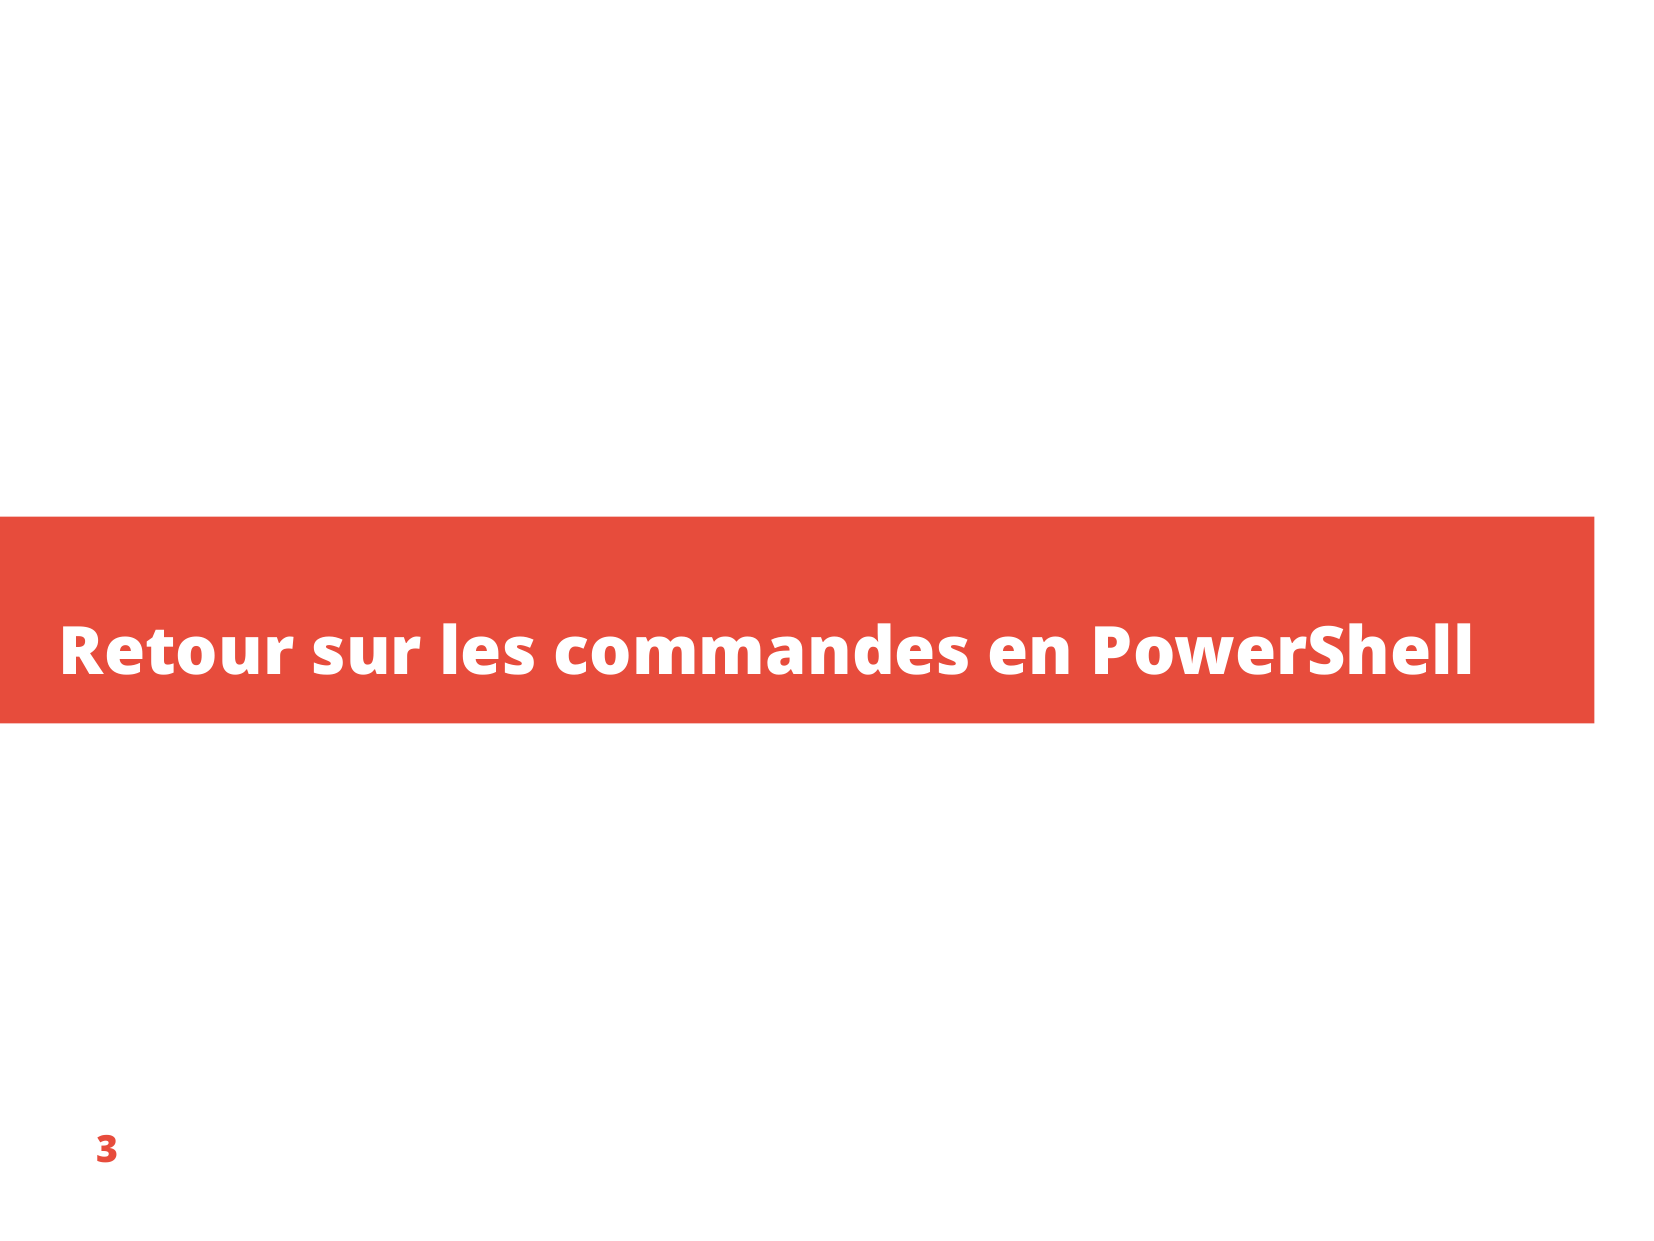

# Retour sur les commandes en PowerShell
3